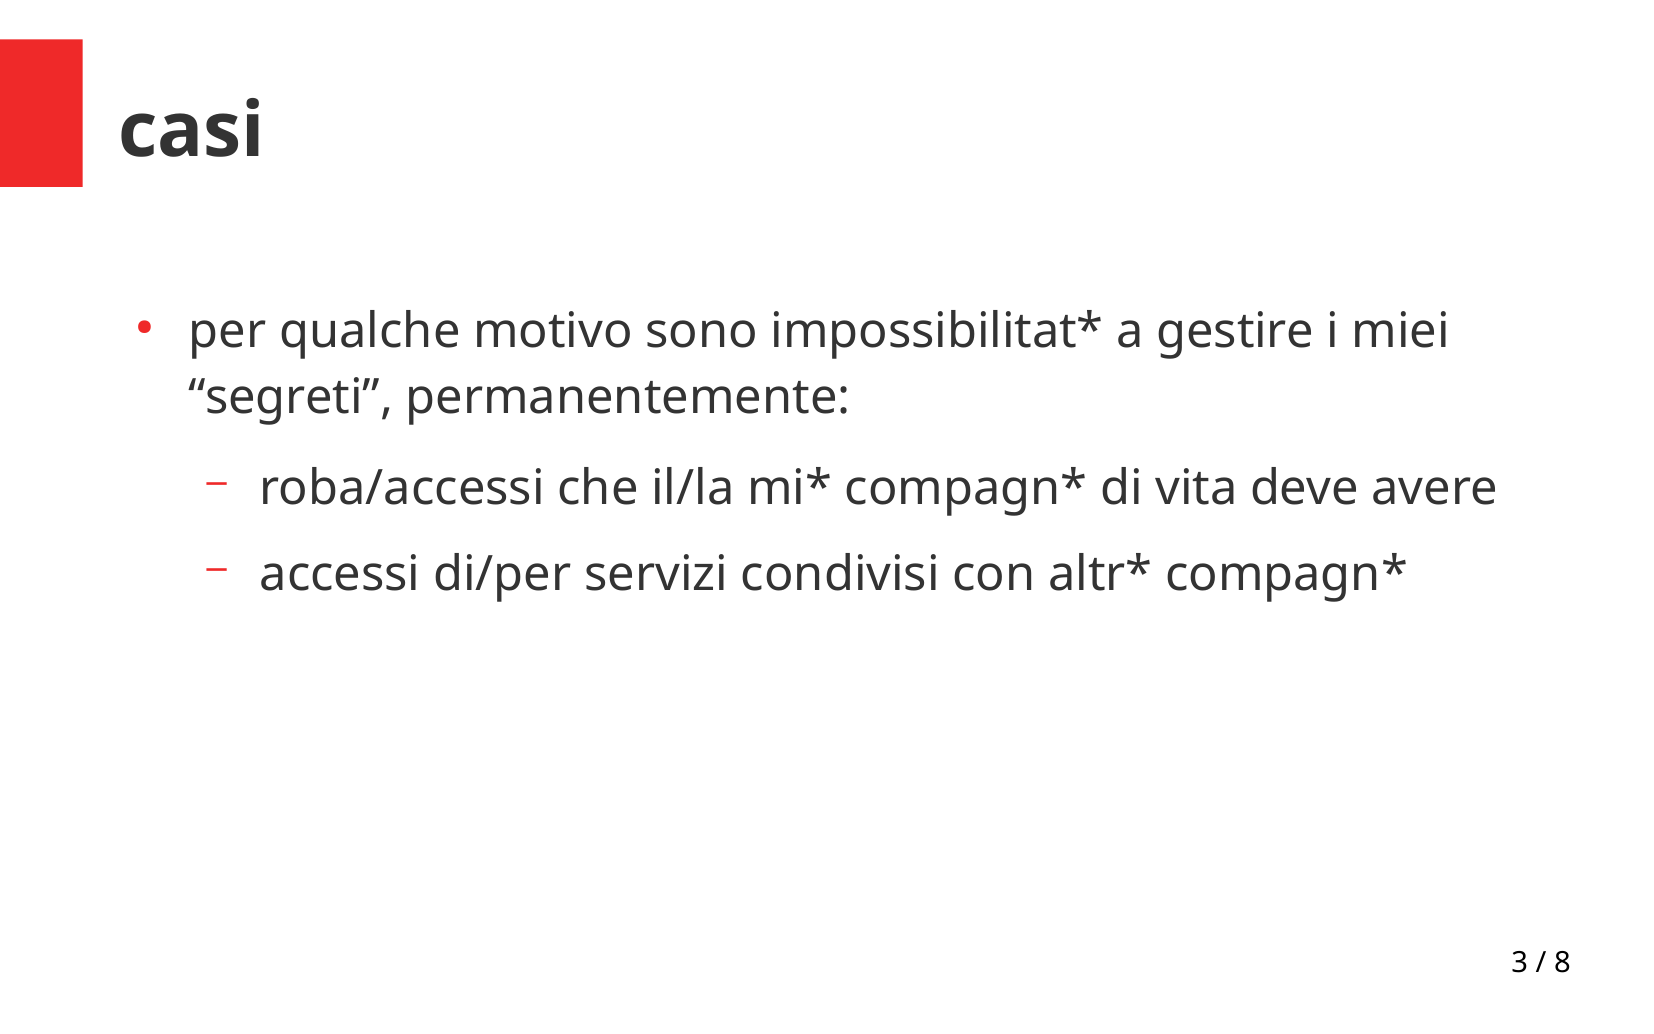

# casi
per qualche motivo sono impossibilitat* a gestire i miei “segreti”, permanentemente:
roba/accessi che il/la mi* compagn* di vita deve avere
accessi di/per servizi condivisi con altr* compagn*
3